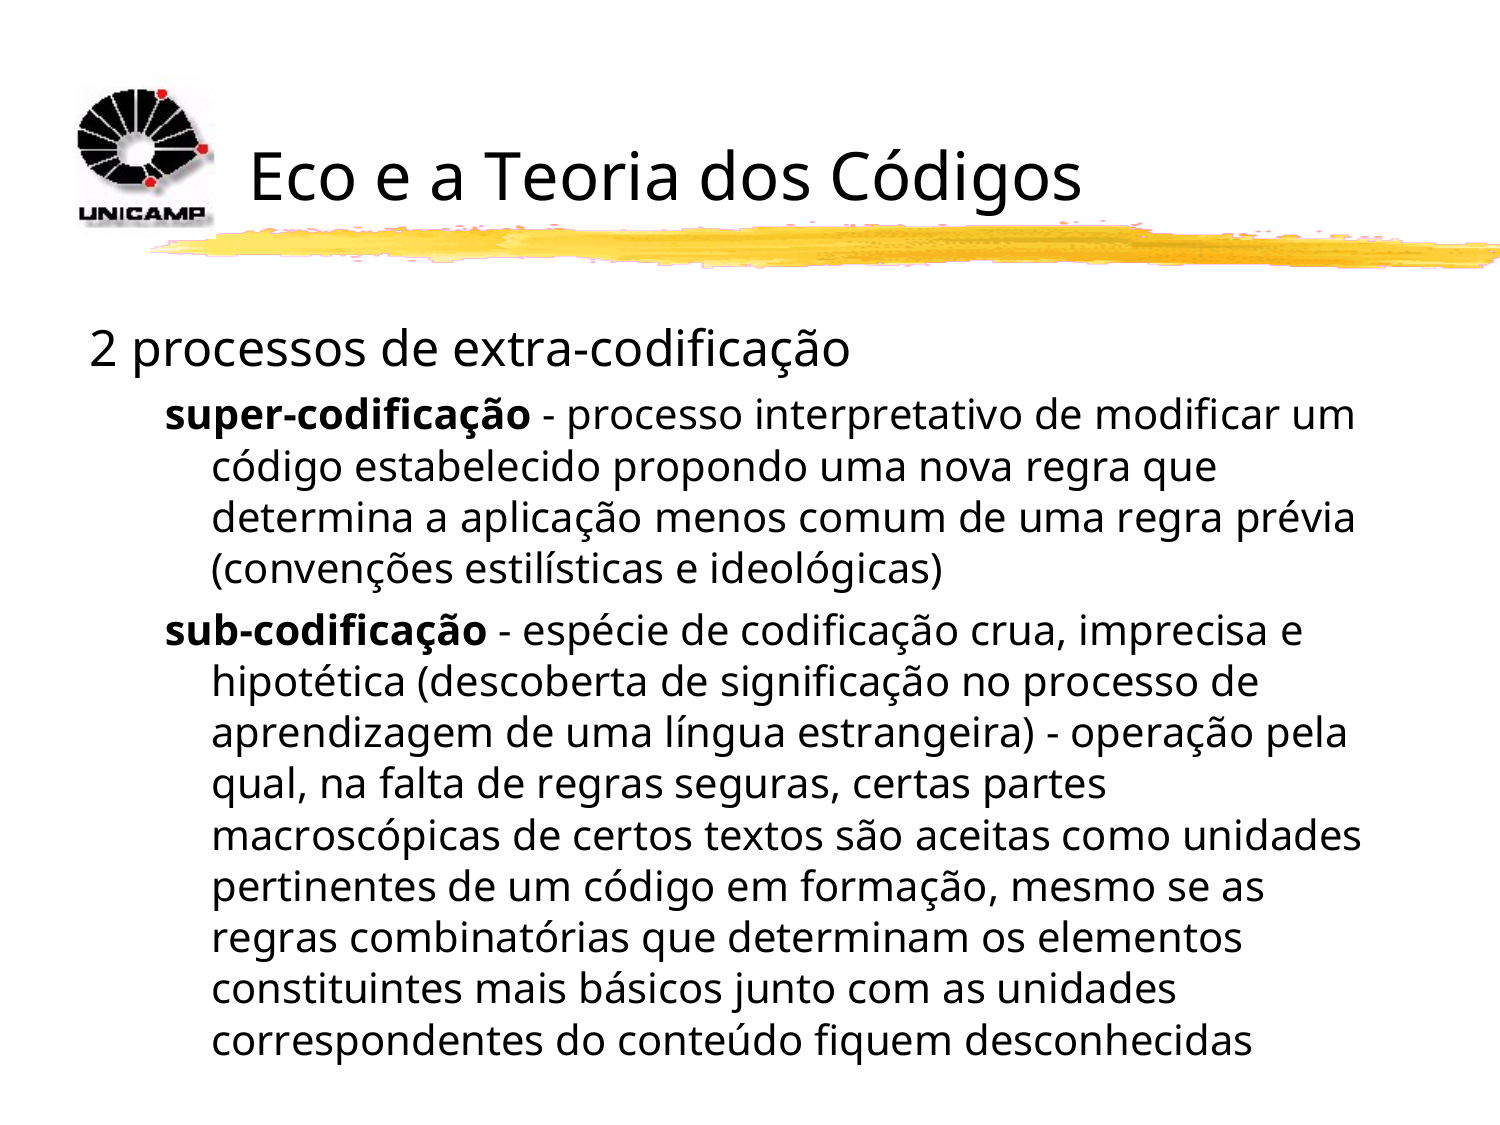

# Eco e a Teoria dos Códigos
2 processos de extra-codificação
super-codificação - processo interpretativo de modificar um código estabelecido propondo uma nova regra que determina a aplicação menos comum de uma regra prévia (convenções estilísticas e ideológicas)
sub-codificação - espécie de codificação crua, imprecisa e hipotética (descoberta de significação no processo de aprendizagem de uma língua estrangeira) - operação pela qual, na falta de regras seguras, certas partes macroscópicas de certos textos são aceitas como unidades pertinentes de um código em formação, mesmo se as regras combinatórias que determinam os elementos constituintes mais básicos junto com as unidades correspondentes do conteúdo fiquem desconhecidas